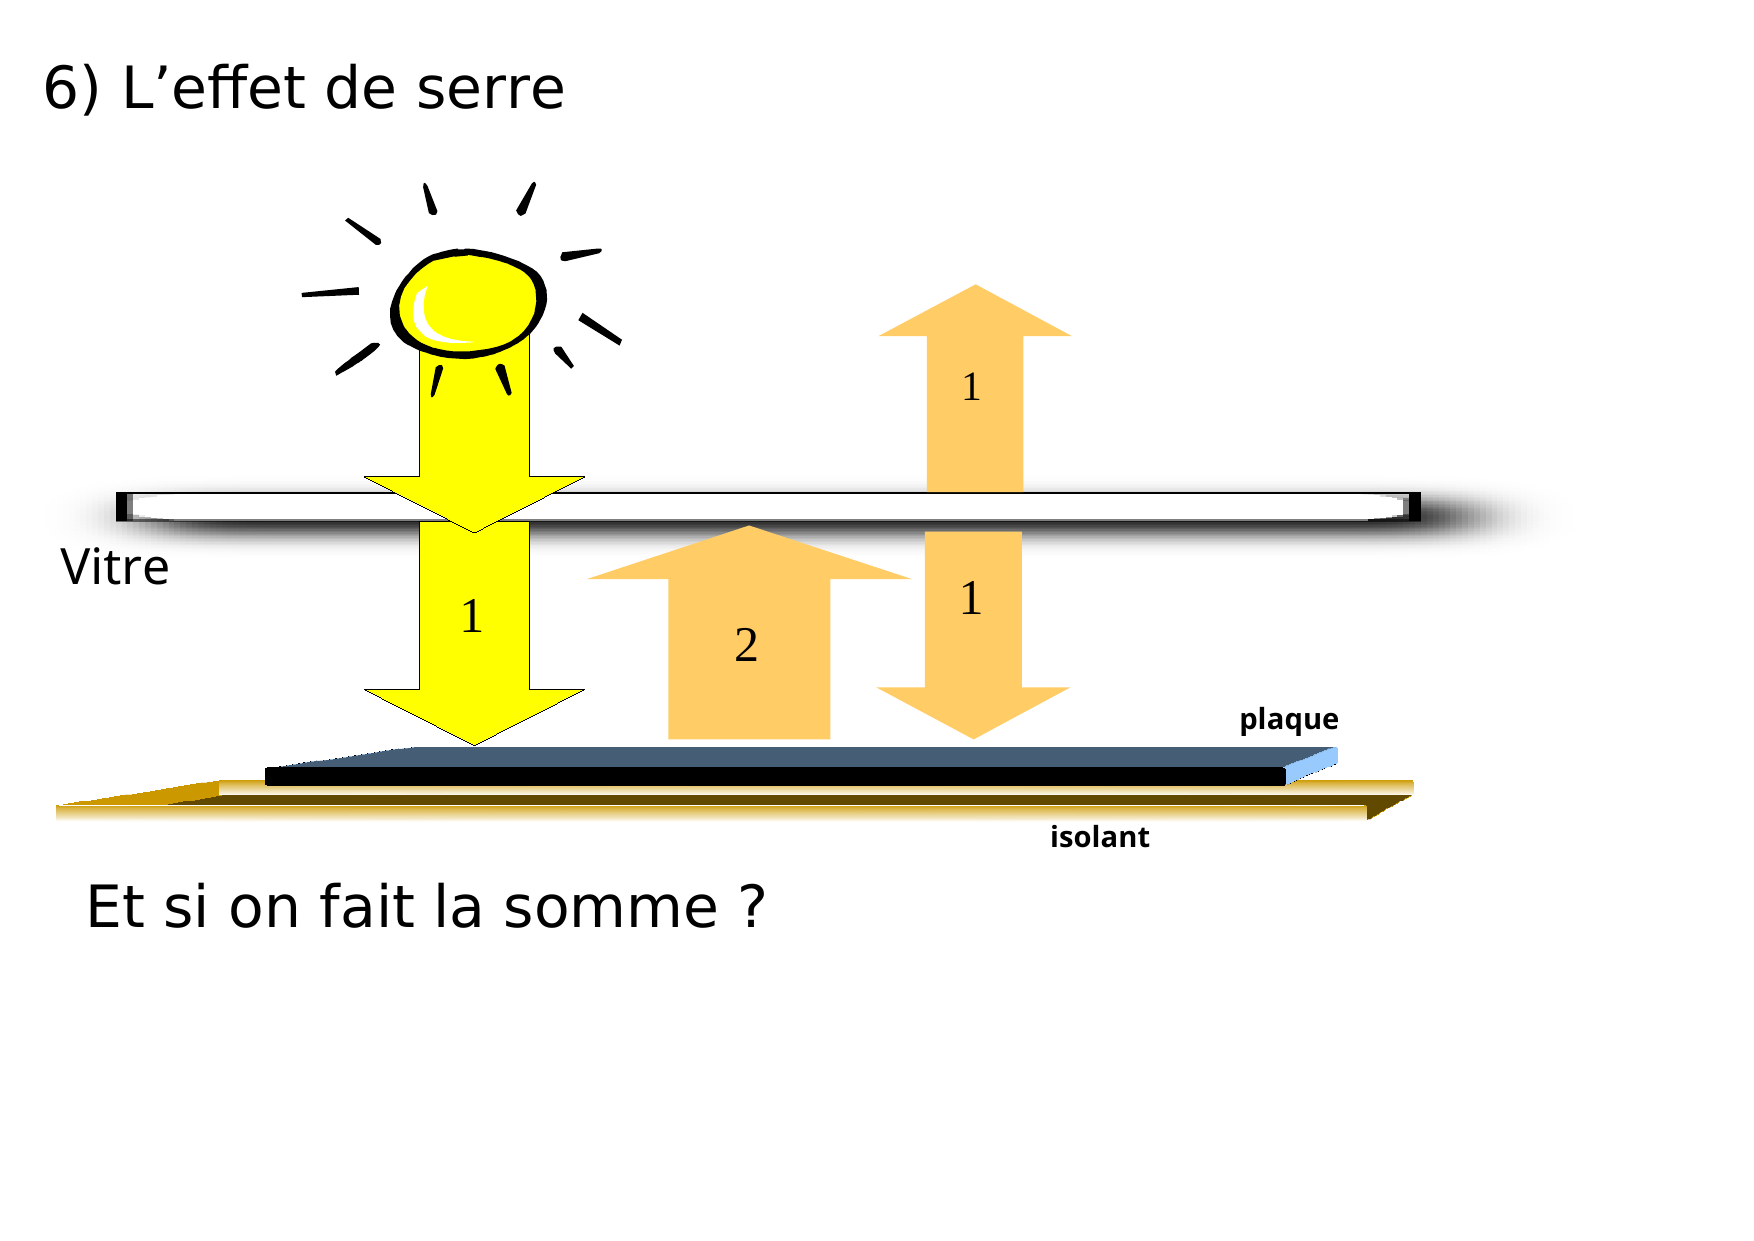

6) L’effet de serre
1
1
Vitre
1
2
plaque
isolant
Et si on fait la somme ?